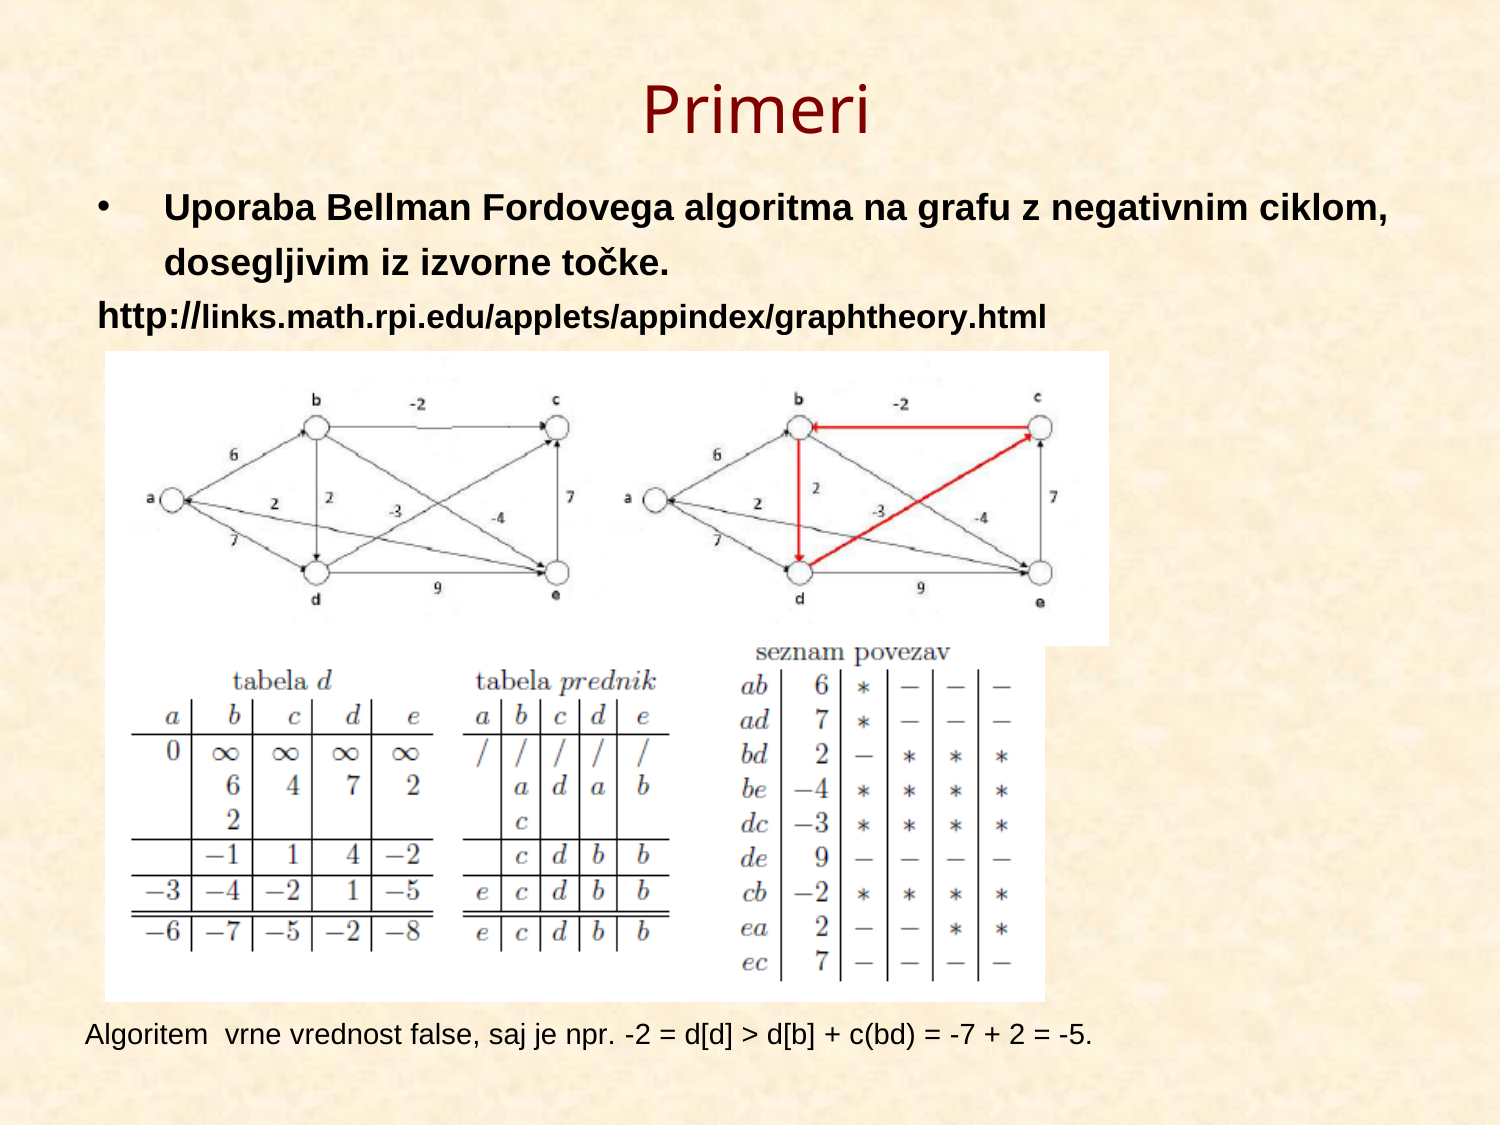

# Primeri
 Uporaba Bellman Fordovega algoritma na grafu z negativnim ciklom,
	 dosegljivim iz izvorne točke.
http://links.math.rpi.edu/applets/appindex/graphtheory.html
Algoritem vrne vrednost false, saj je npr. -2 = d[d] > d[b] + c(bd) = -7 + 2 = -5.